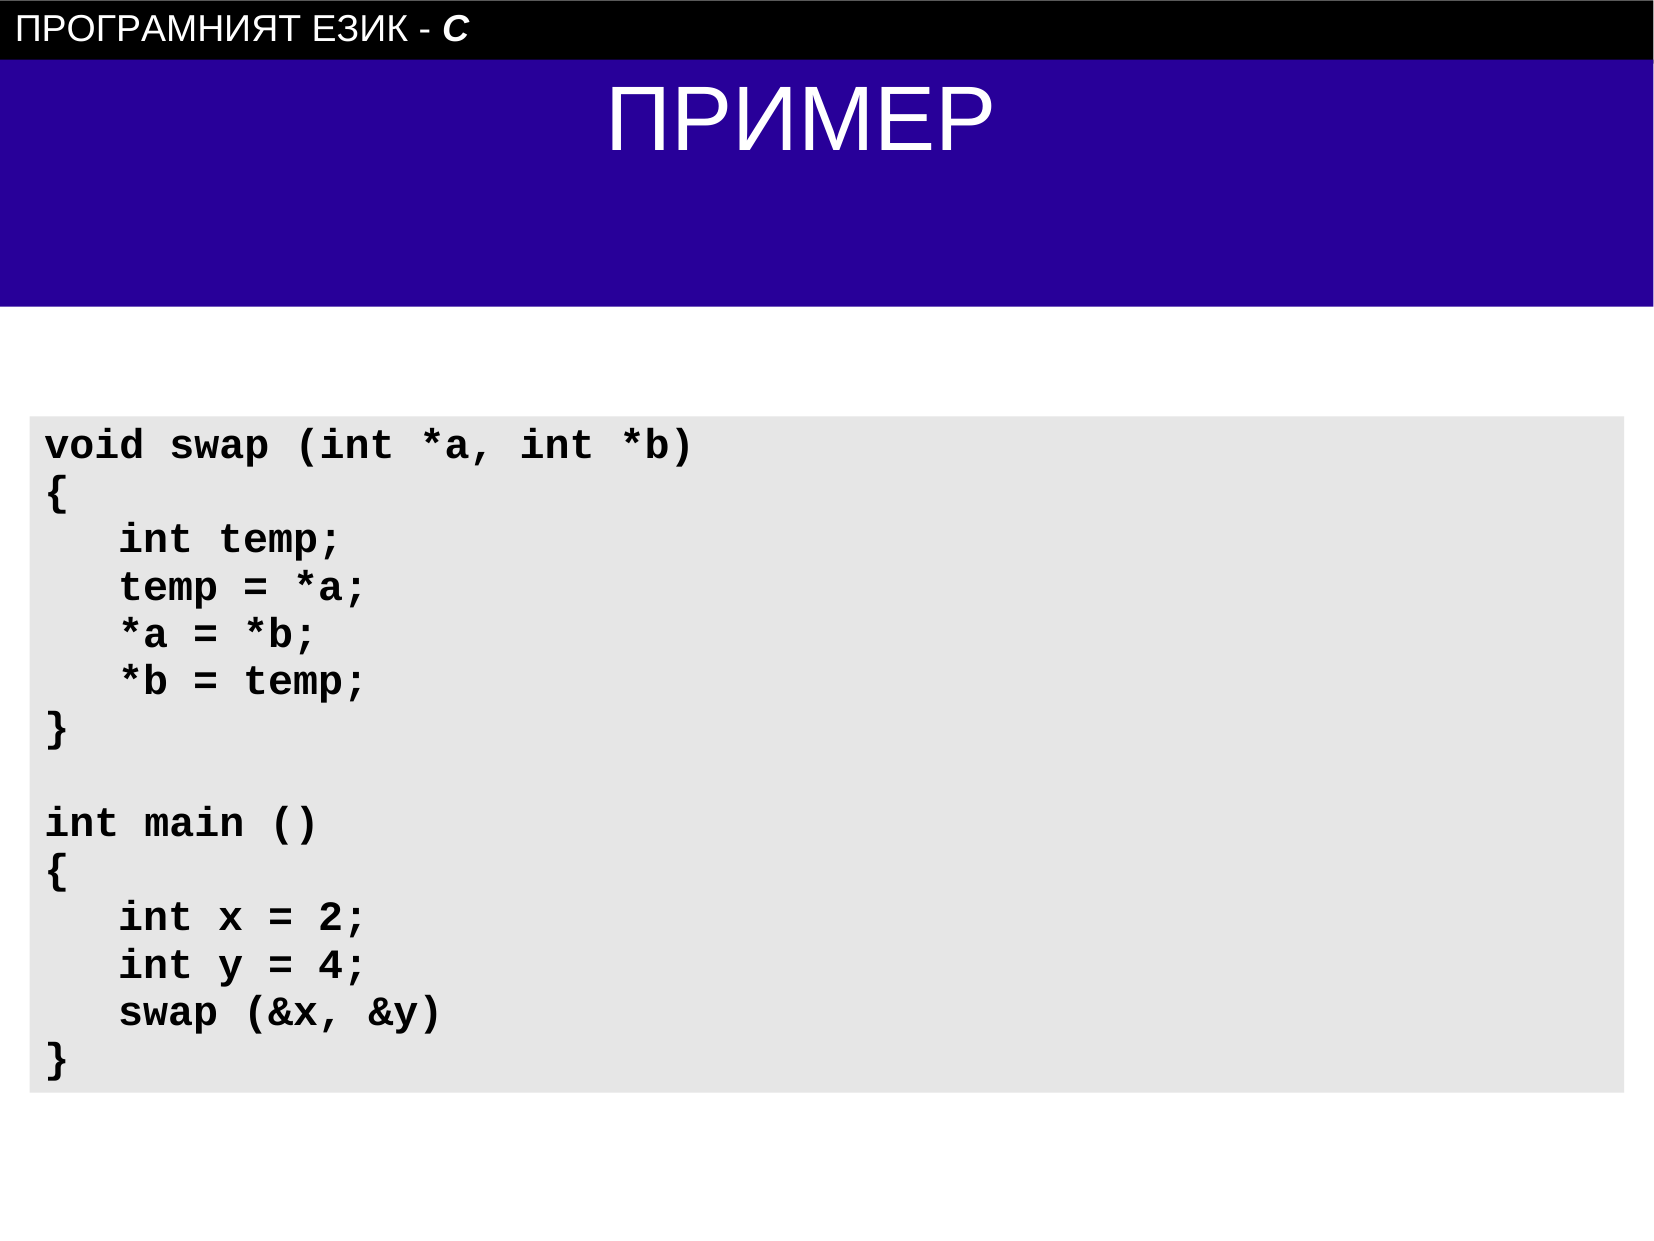

ПРОГРАМНИЯT ЕЗИК - С
								ПРИМЕР
void swap (int *a, int *b)
{
	int temp;
	temp = *a;
	*a = *b;
	*b = temp;
}
int main ()
{
	int x = 2;
	int y = 4;
	swap (&x, &y)
}